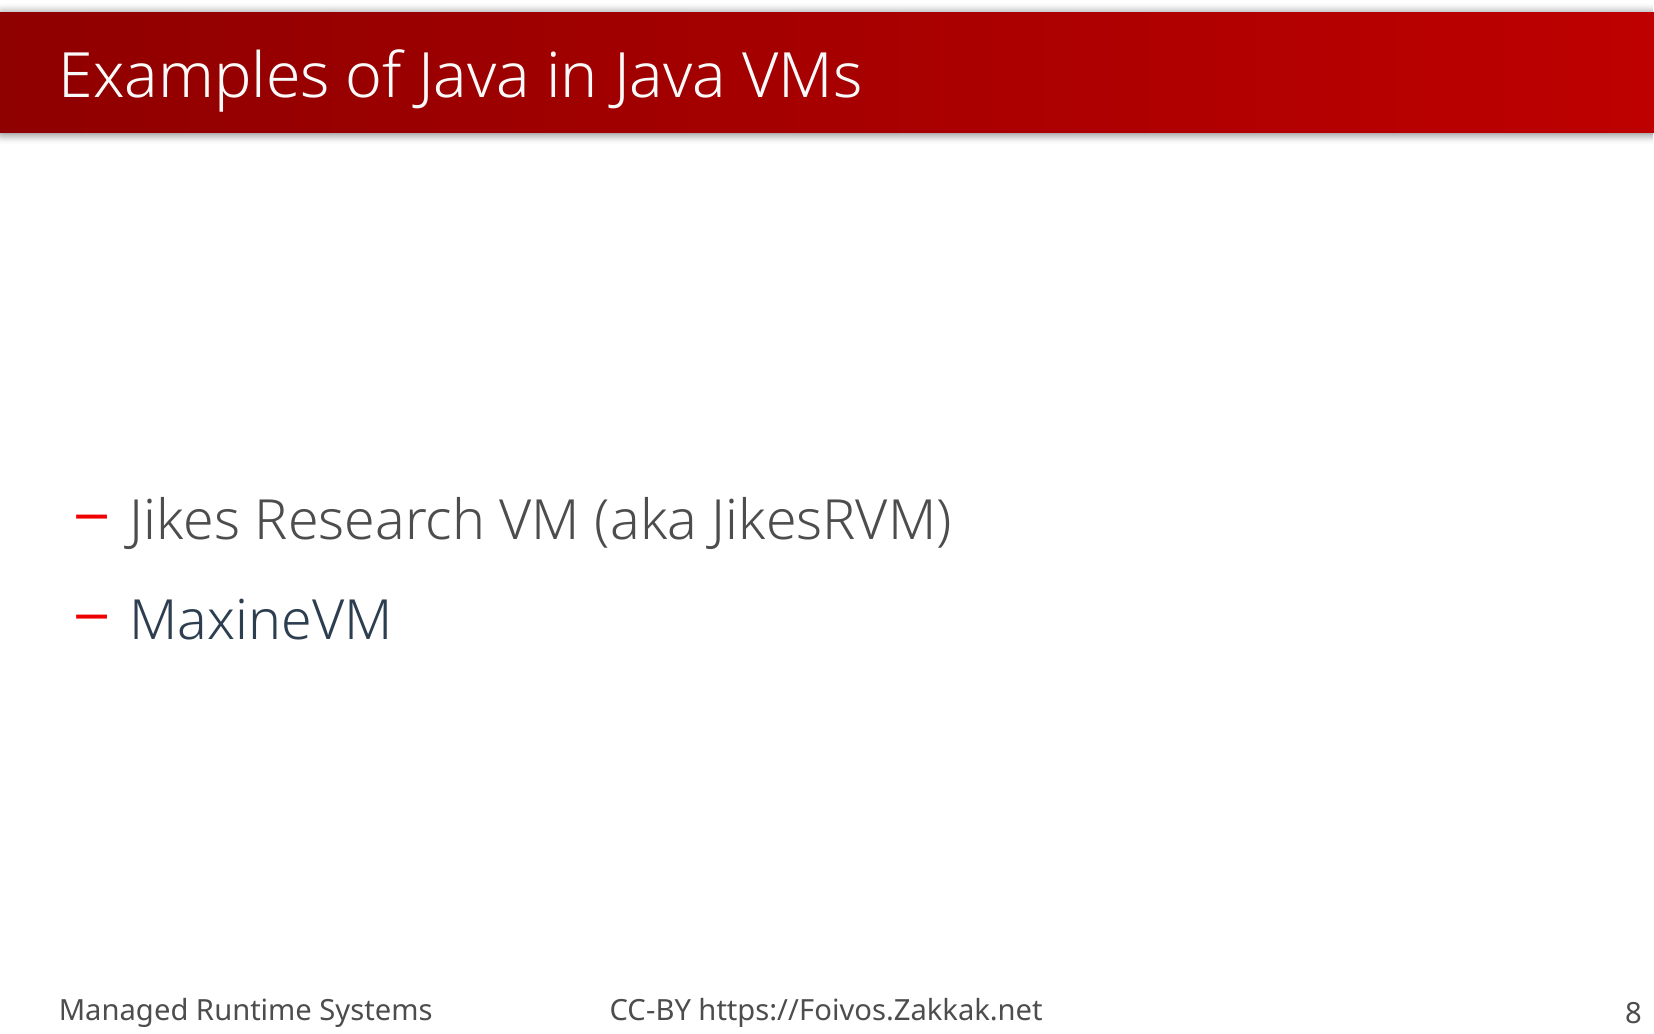

# Examples of Java in Java VMs
Jikes Research VM (aka JikesRVM)
MaxineVM
Managed Runtime Systems
CC-BY https://Foivos.Zakkak.net
8